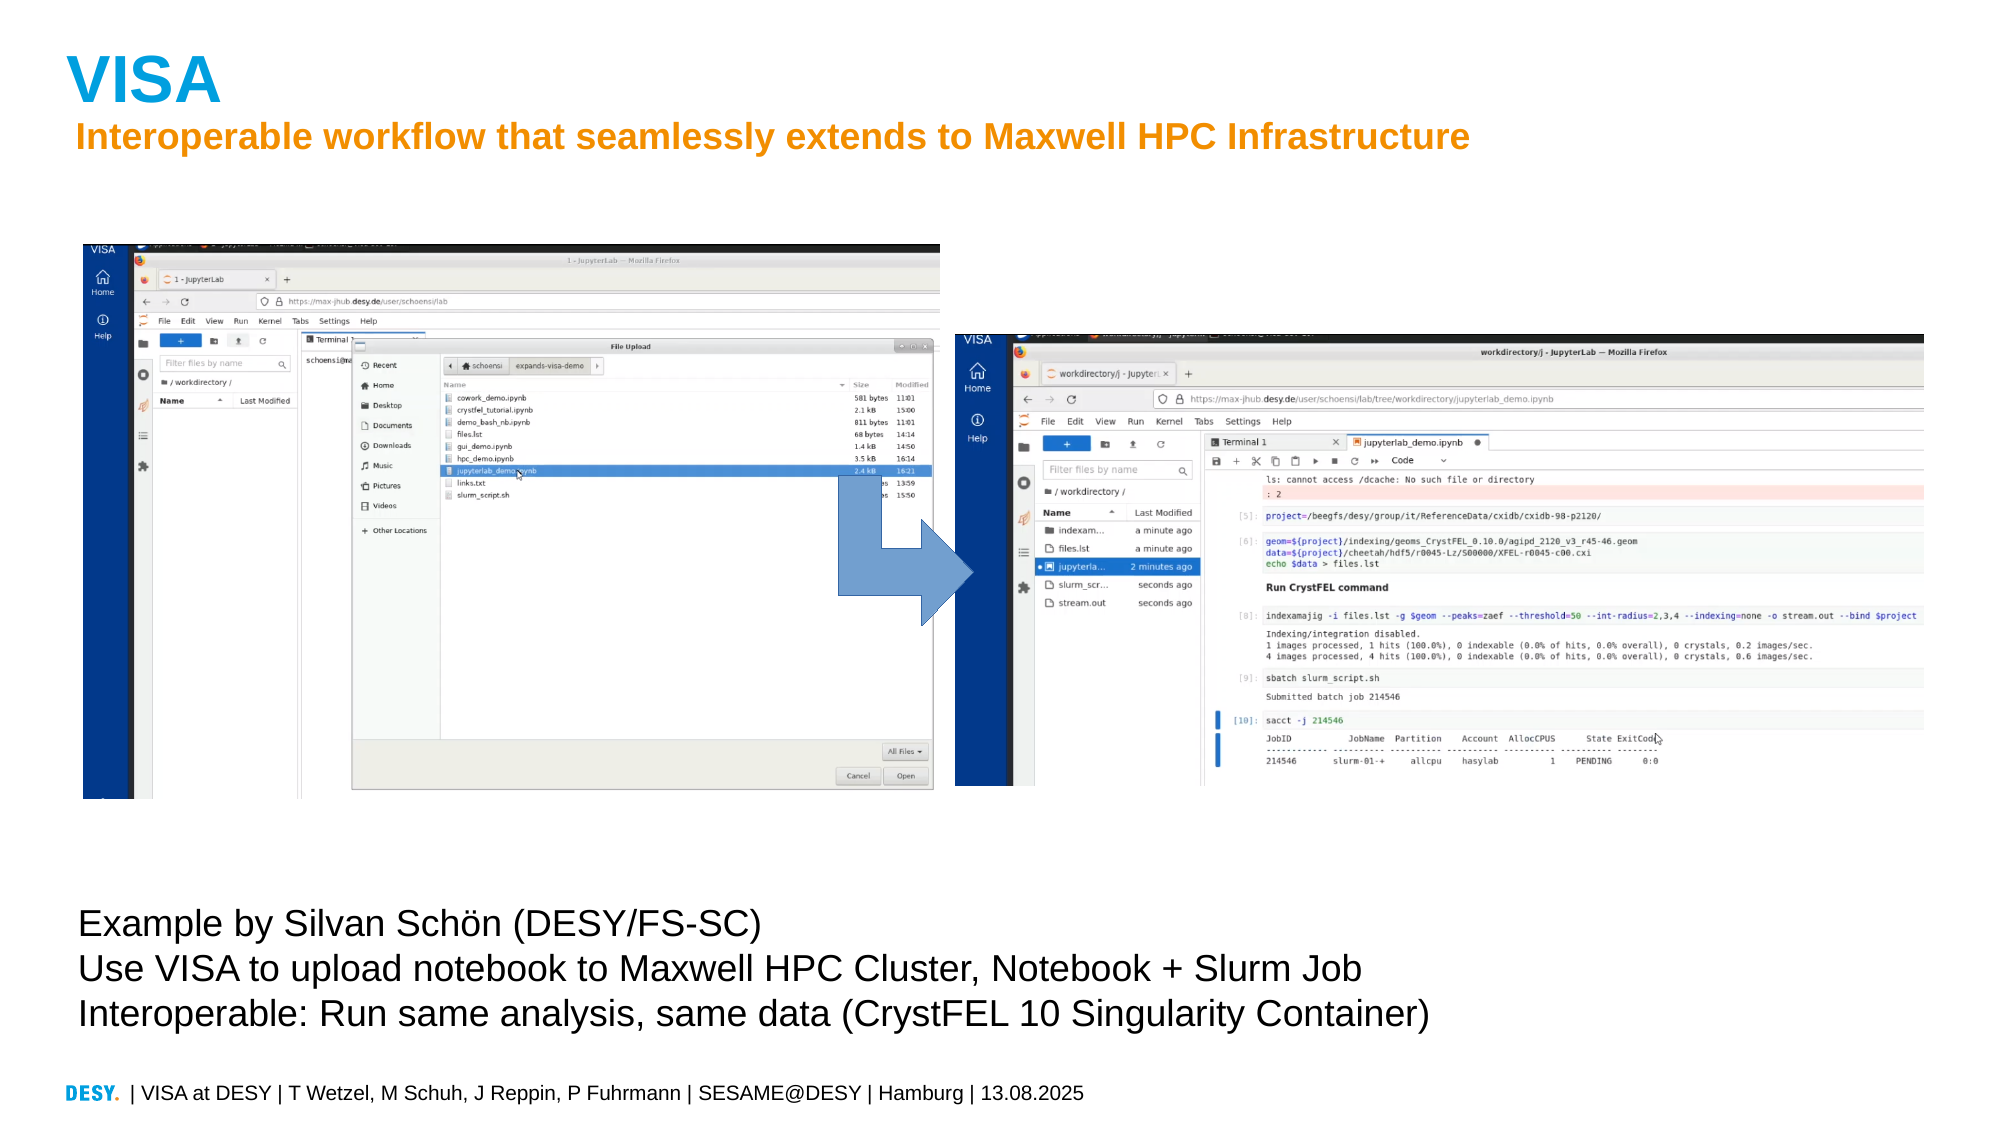

VISA
Interoperable workflow that seamlessly extends to Maxwell HPC Infrastructure
Example by Silvan Schön (DESY/FS-SC)
Use VISA to upload notebook to Maxwell HPC Cluster, Notebook + Slurm Job
Interoperable: Run same analysis, same data (CrystFEL 10 Singularity Container)